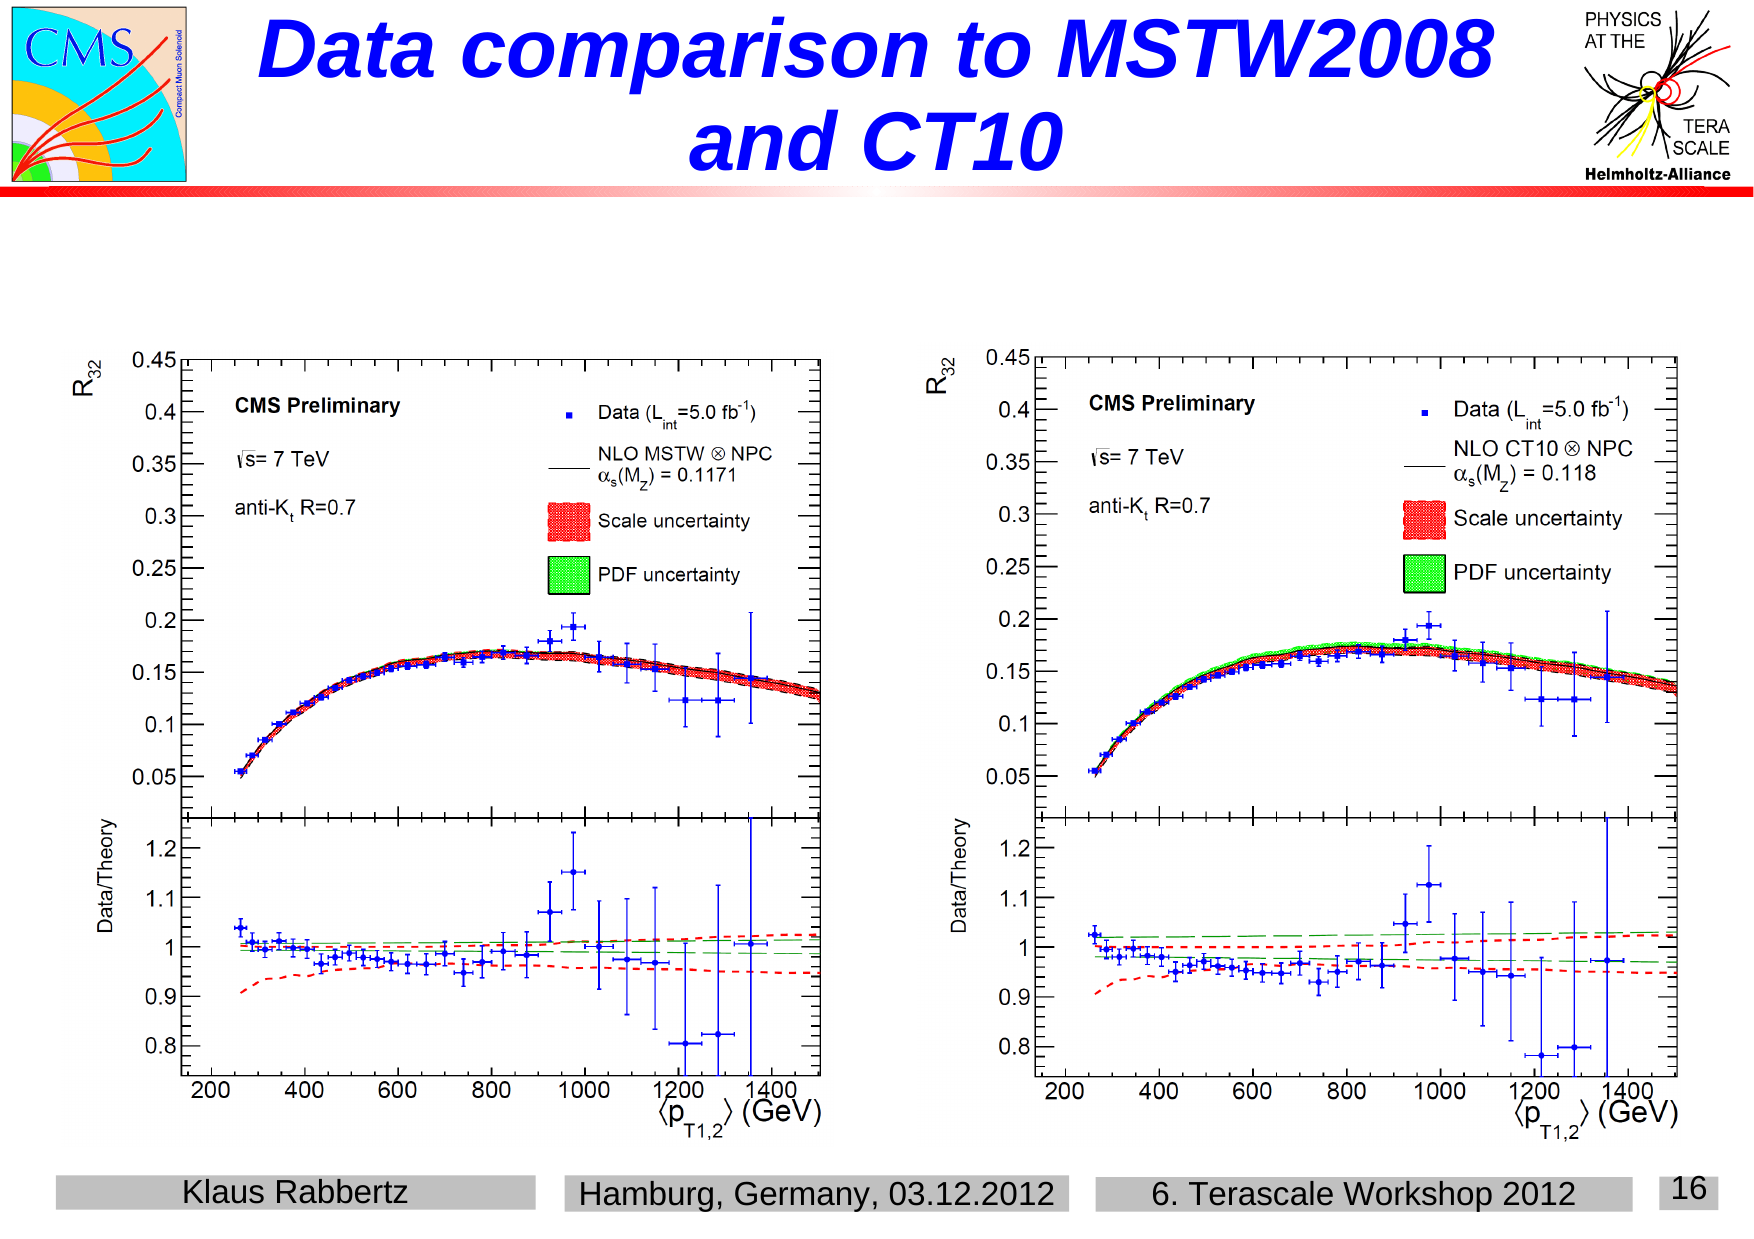

# Data comparison to MSTW2008 and CT10